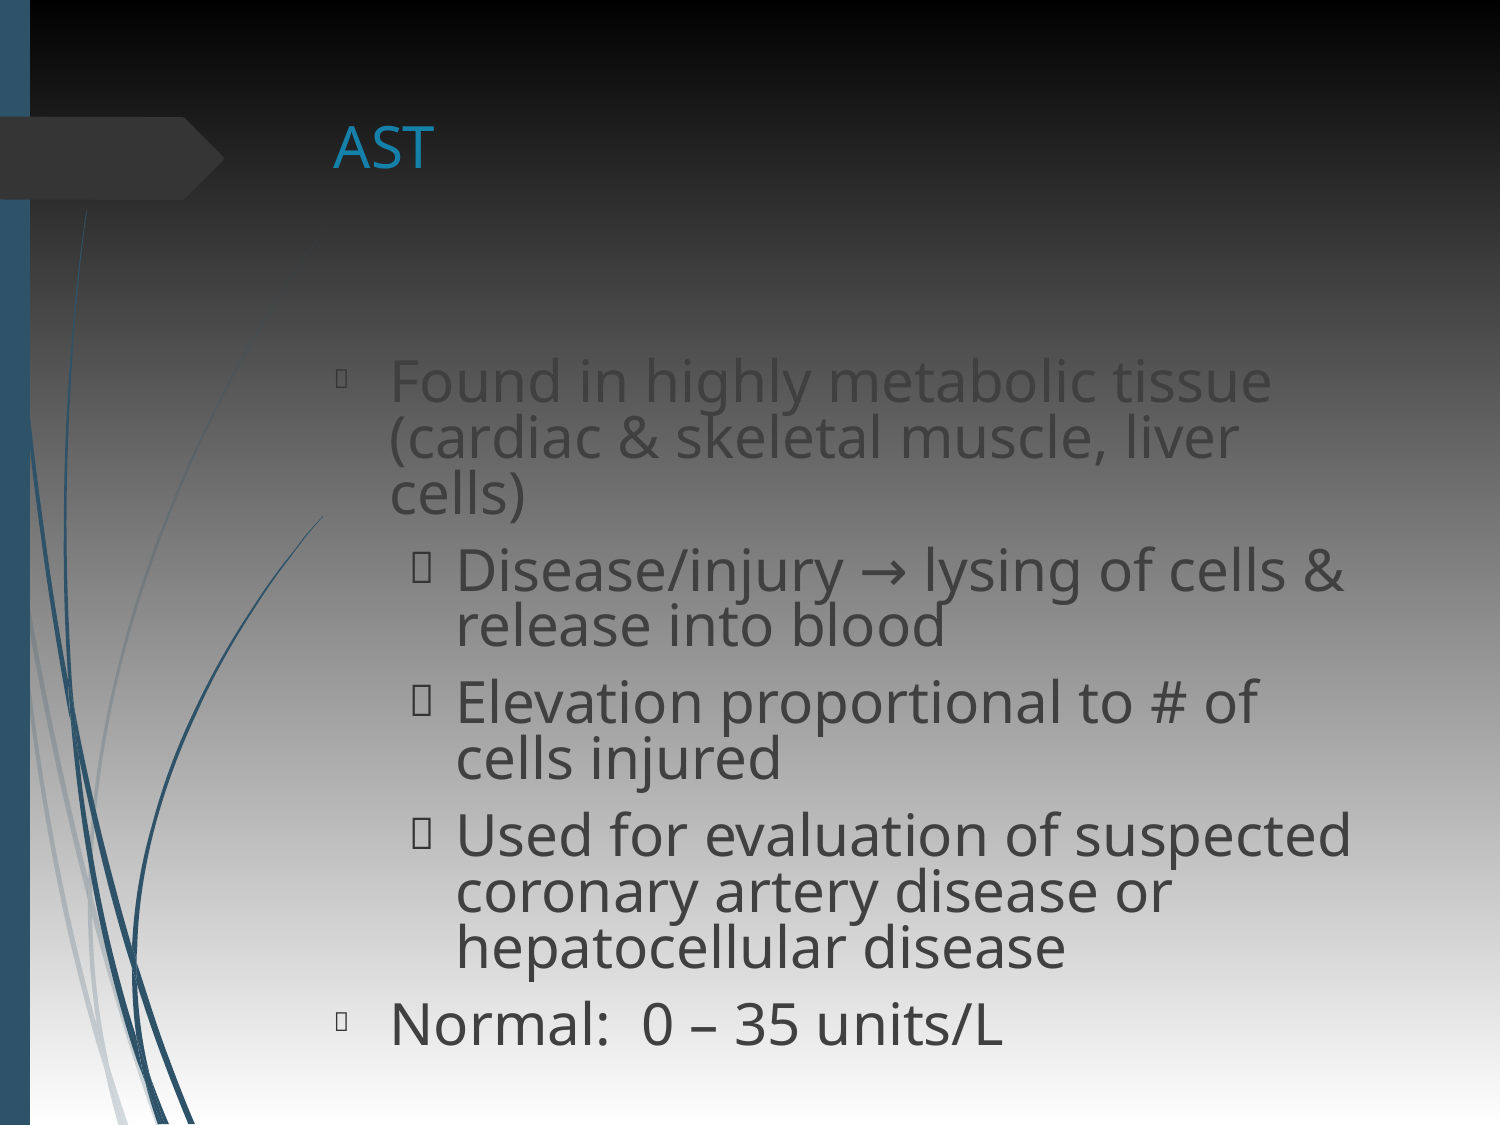

# AST
Found in highly metabolic tissue (cardiac & skeletal muscle, liver cells)
Disease/injury → lysing of cells & release into blood
Elevation proportional to # of cells injured
Used for evaluation of suspected coronary artery disease or hepatocellular disease
Normal: 0 – 35 units/L